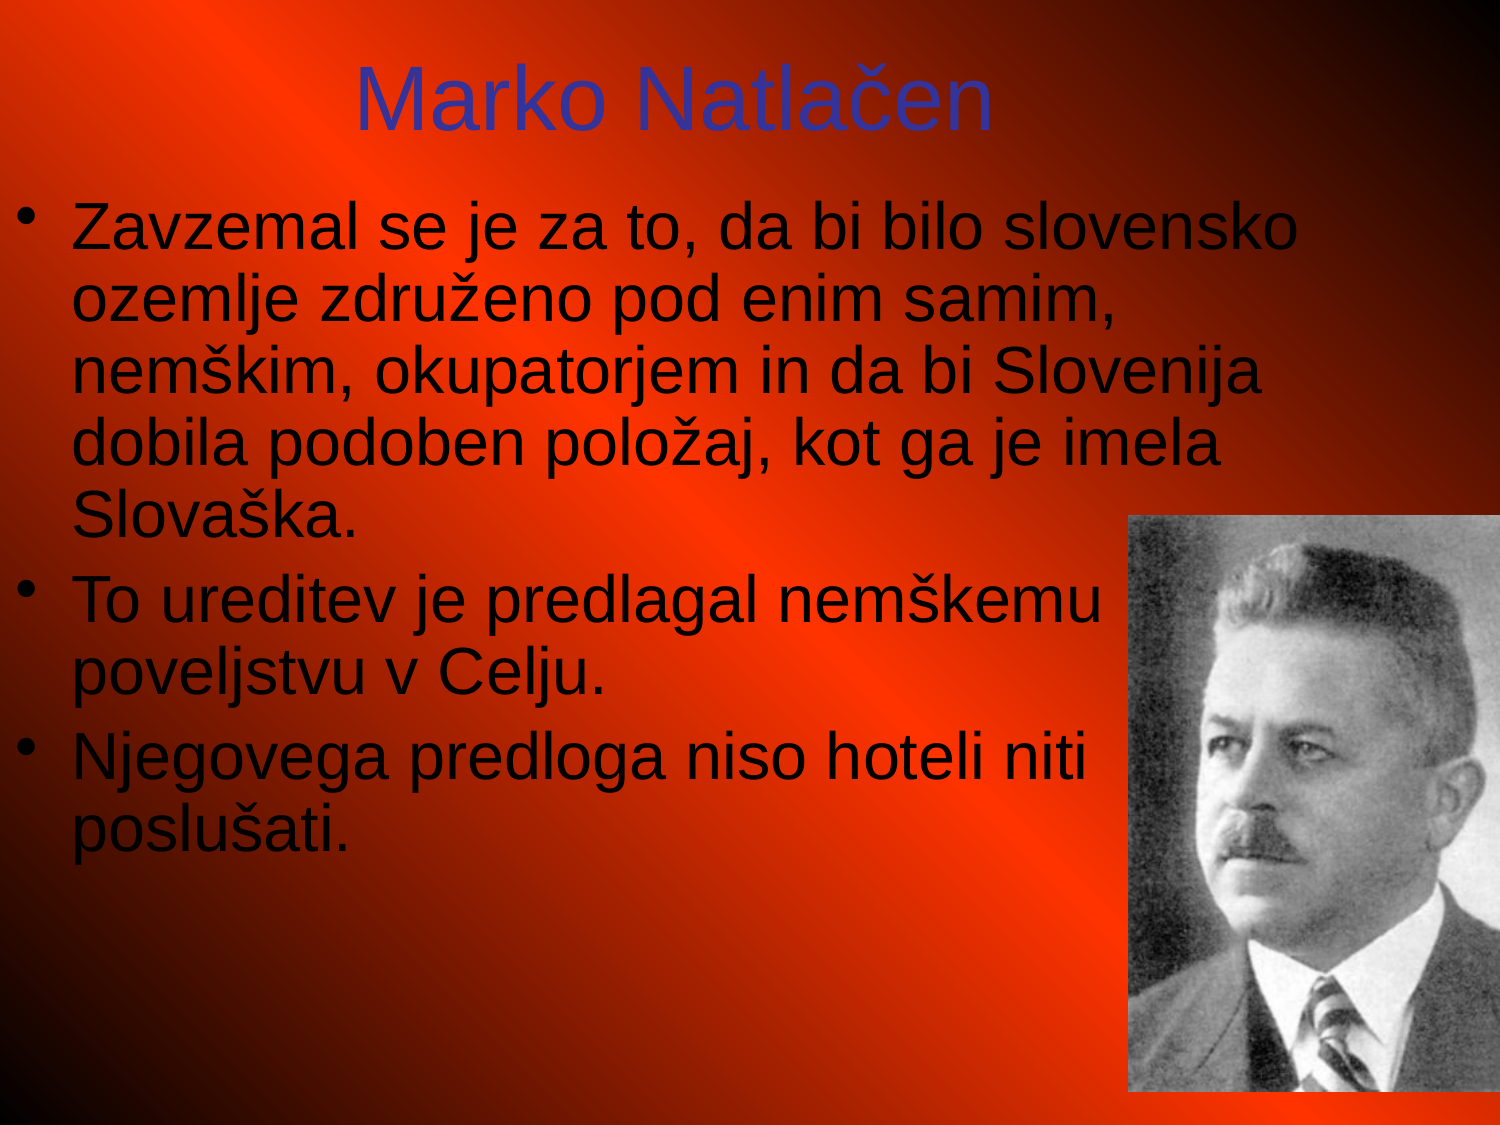

# Marko Natlačen
Zavzemal se je za to, da bi bilo slovensko ozemlje združeno pod enim samim, nemškim, okupatorjem in da bi Slovenija dobila podoben položaj, kot ga je imela Slovaška.
To ureditev je predlagal nemškemu poveljstvu v Celju.
Njegovega predloga niso hoteli niti poslušati.